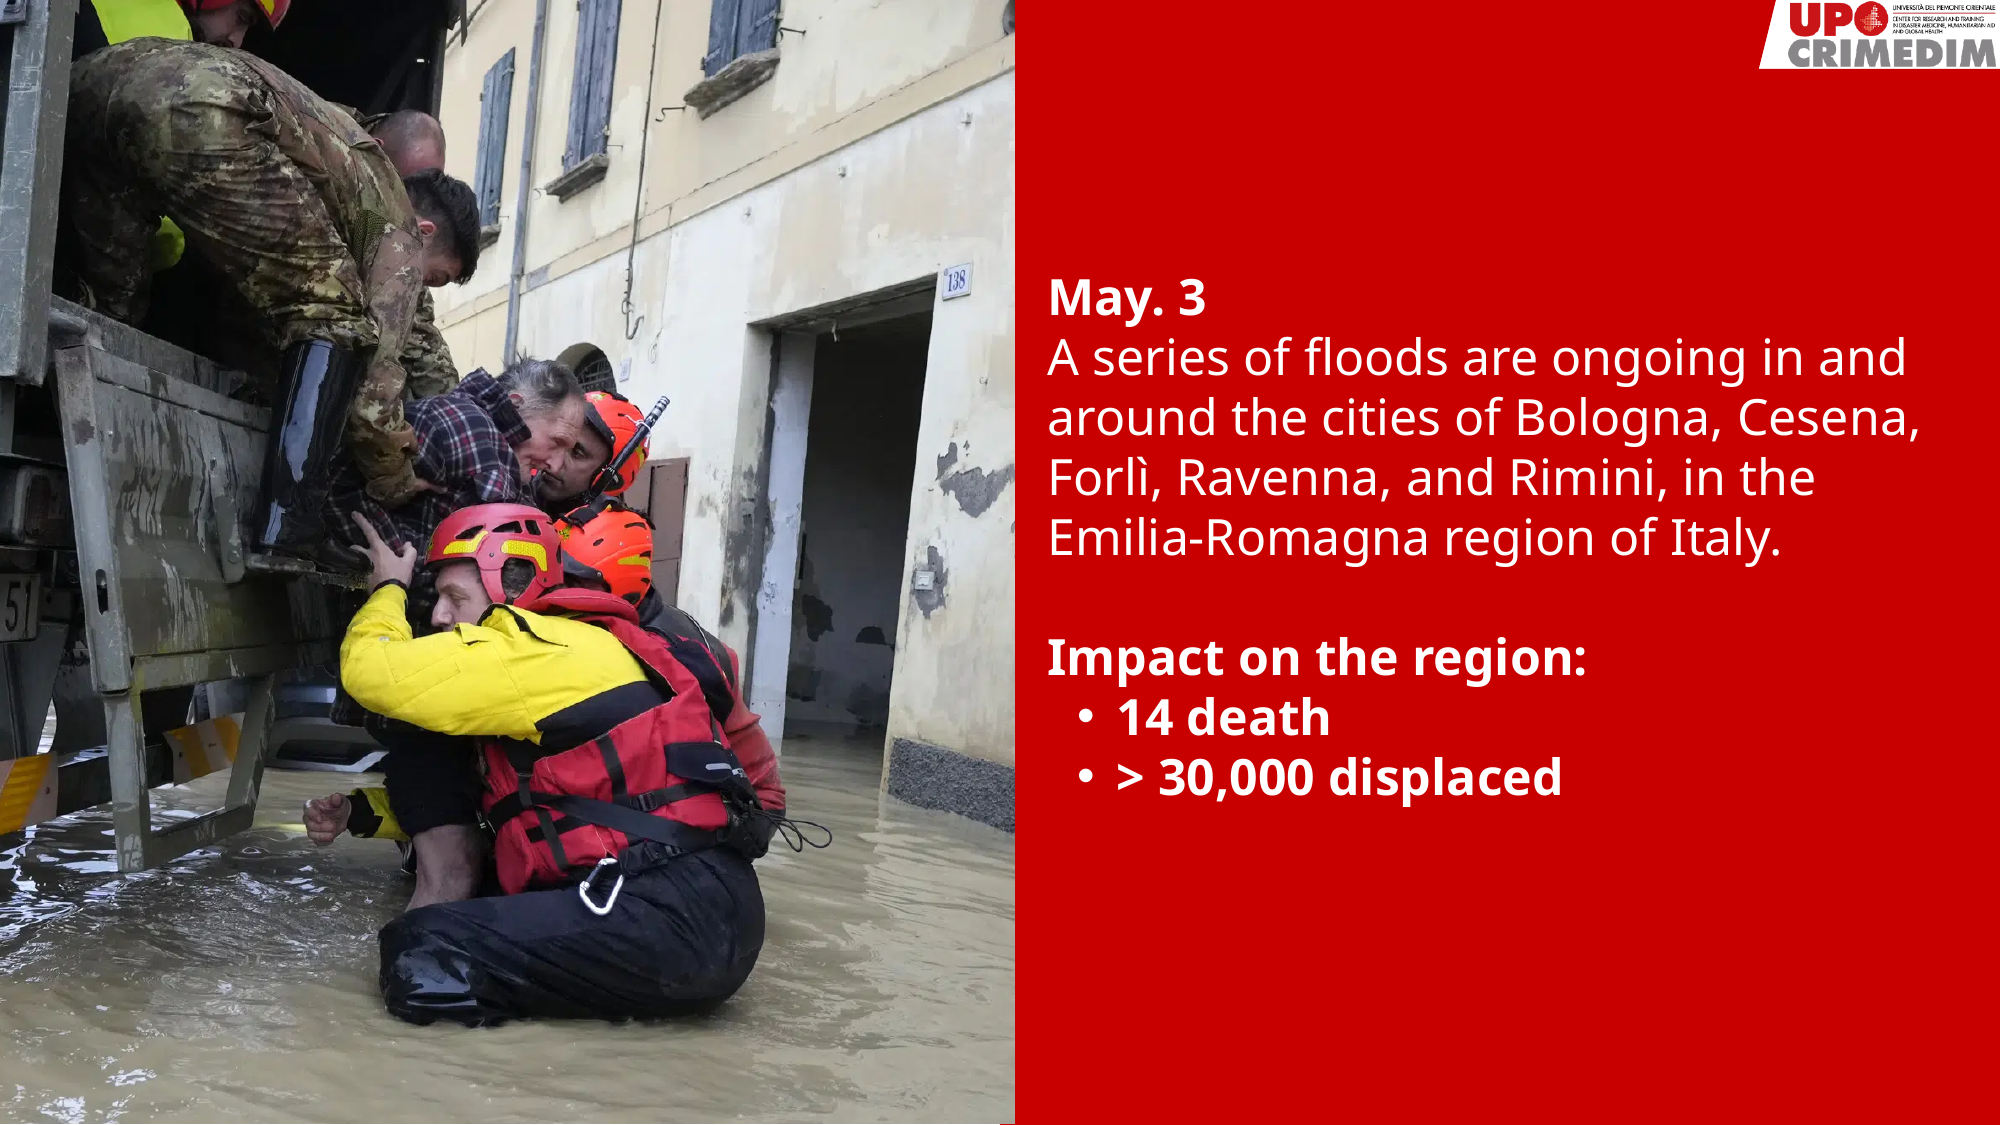

May. 3
A series of floods are ongoing in and around the cities of Bologna, Cesena, Forlì, Ravenna, and Rimini, in the Emilia-Romagna region of Italy.
Impact on the region:
 14 death
 > 30,000 displaced